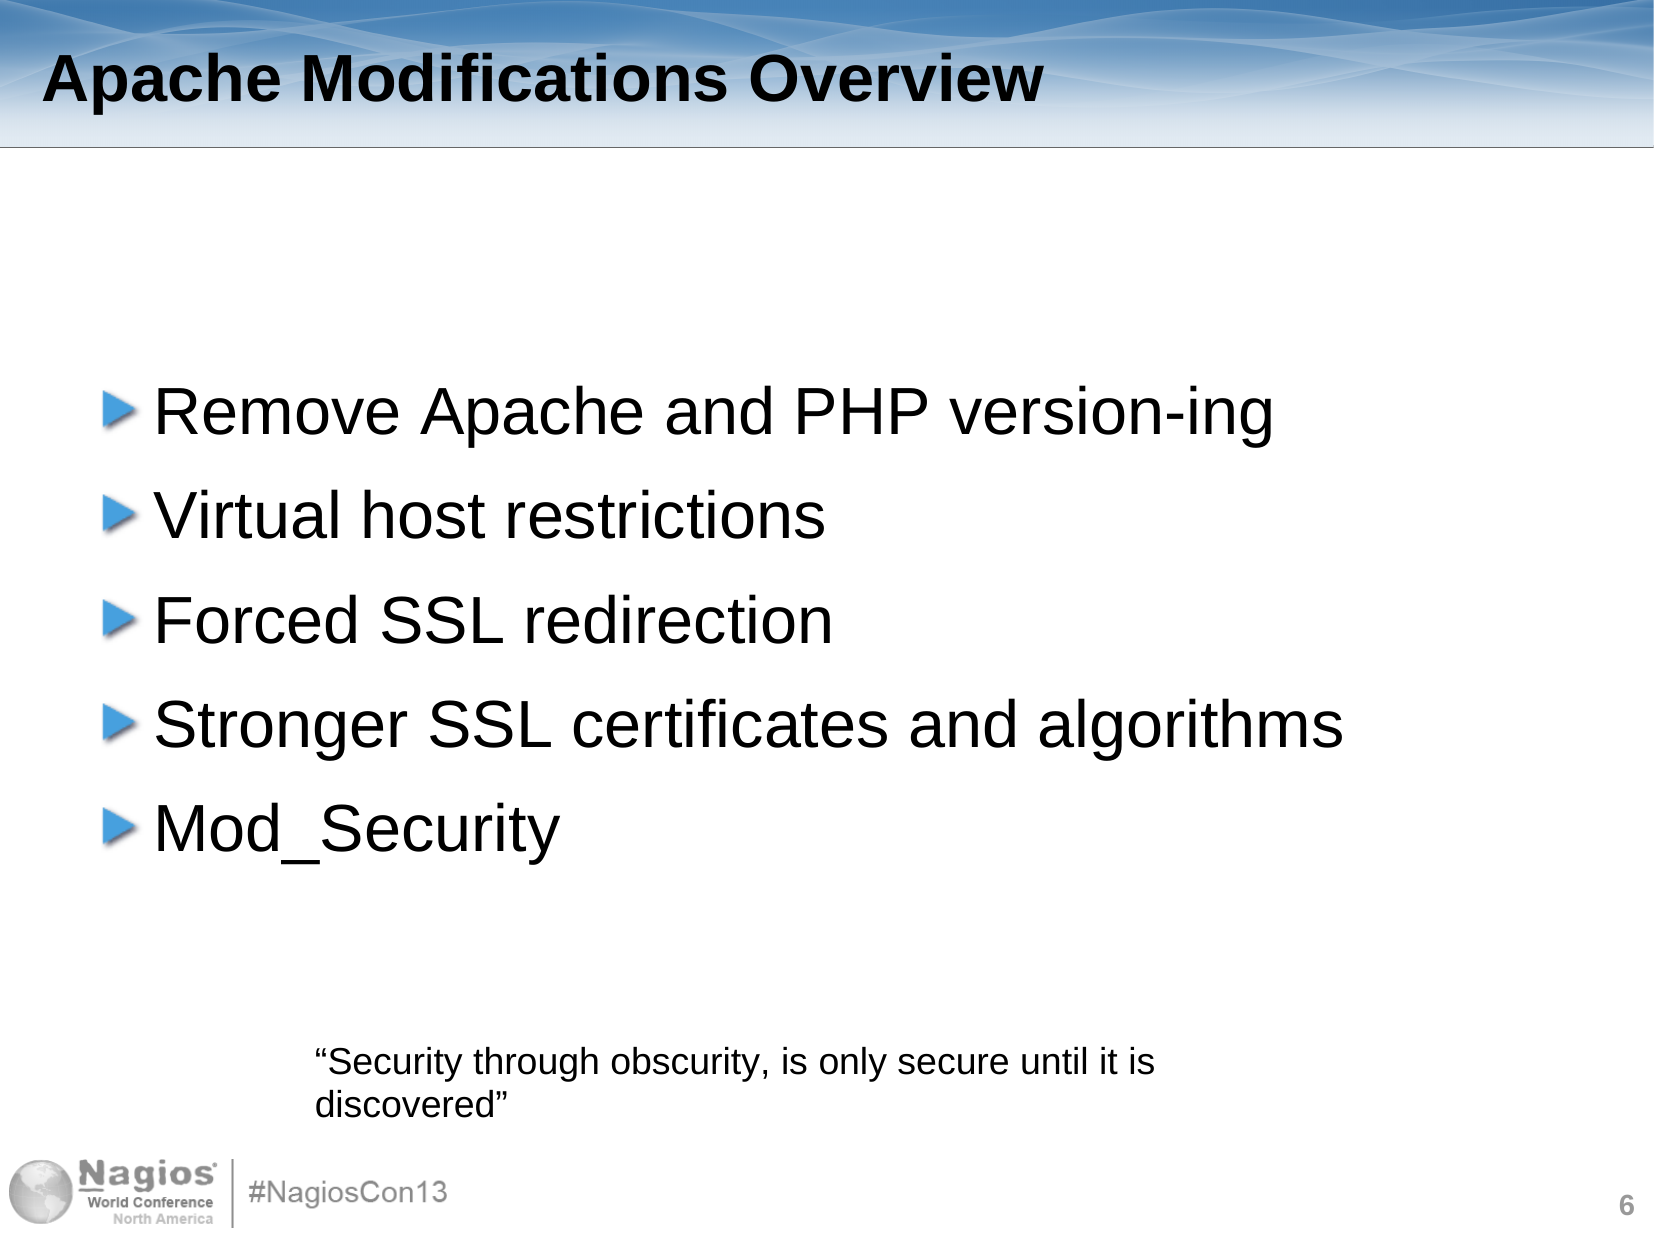

# Apache Modifications Overview
Remove Apache and PHP version-ing
Virtual host restrictions
Forced SSL redirection
Stronger SSL certificates and algorithms
Mod_Security
“Security through obscurity, is only secure until it is discovered”
6